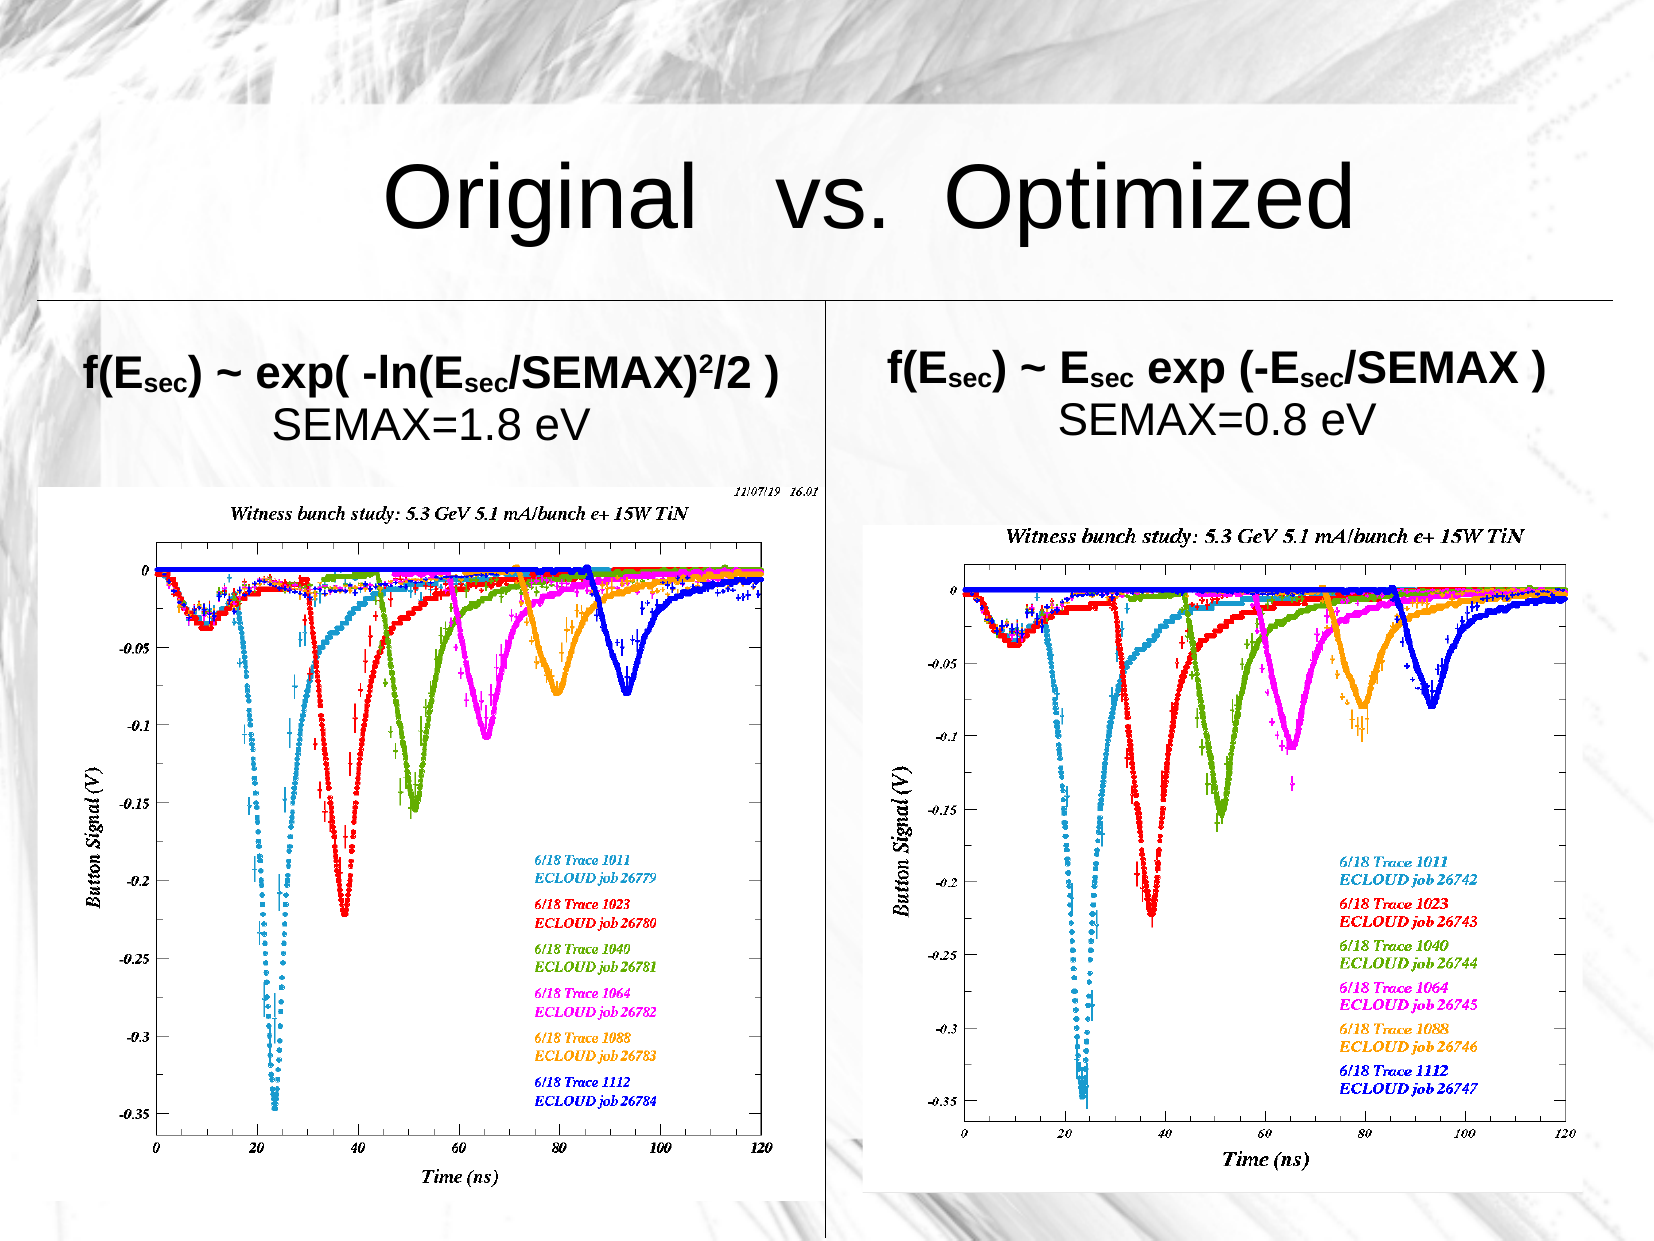

# Original vs. Optimized
f(Esec) ~ Esec exp (-Esec/SEMAX )
SEMAX=0.8 eV
f(Esec) ~ exp( -ln(Esec/SEMAX)2/2 )
SEMAX=1.8 eV